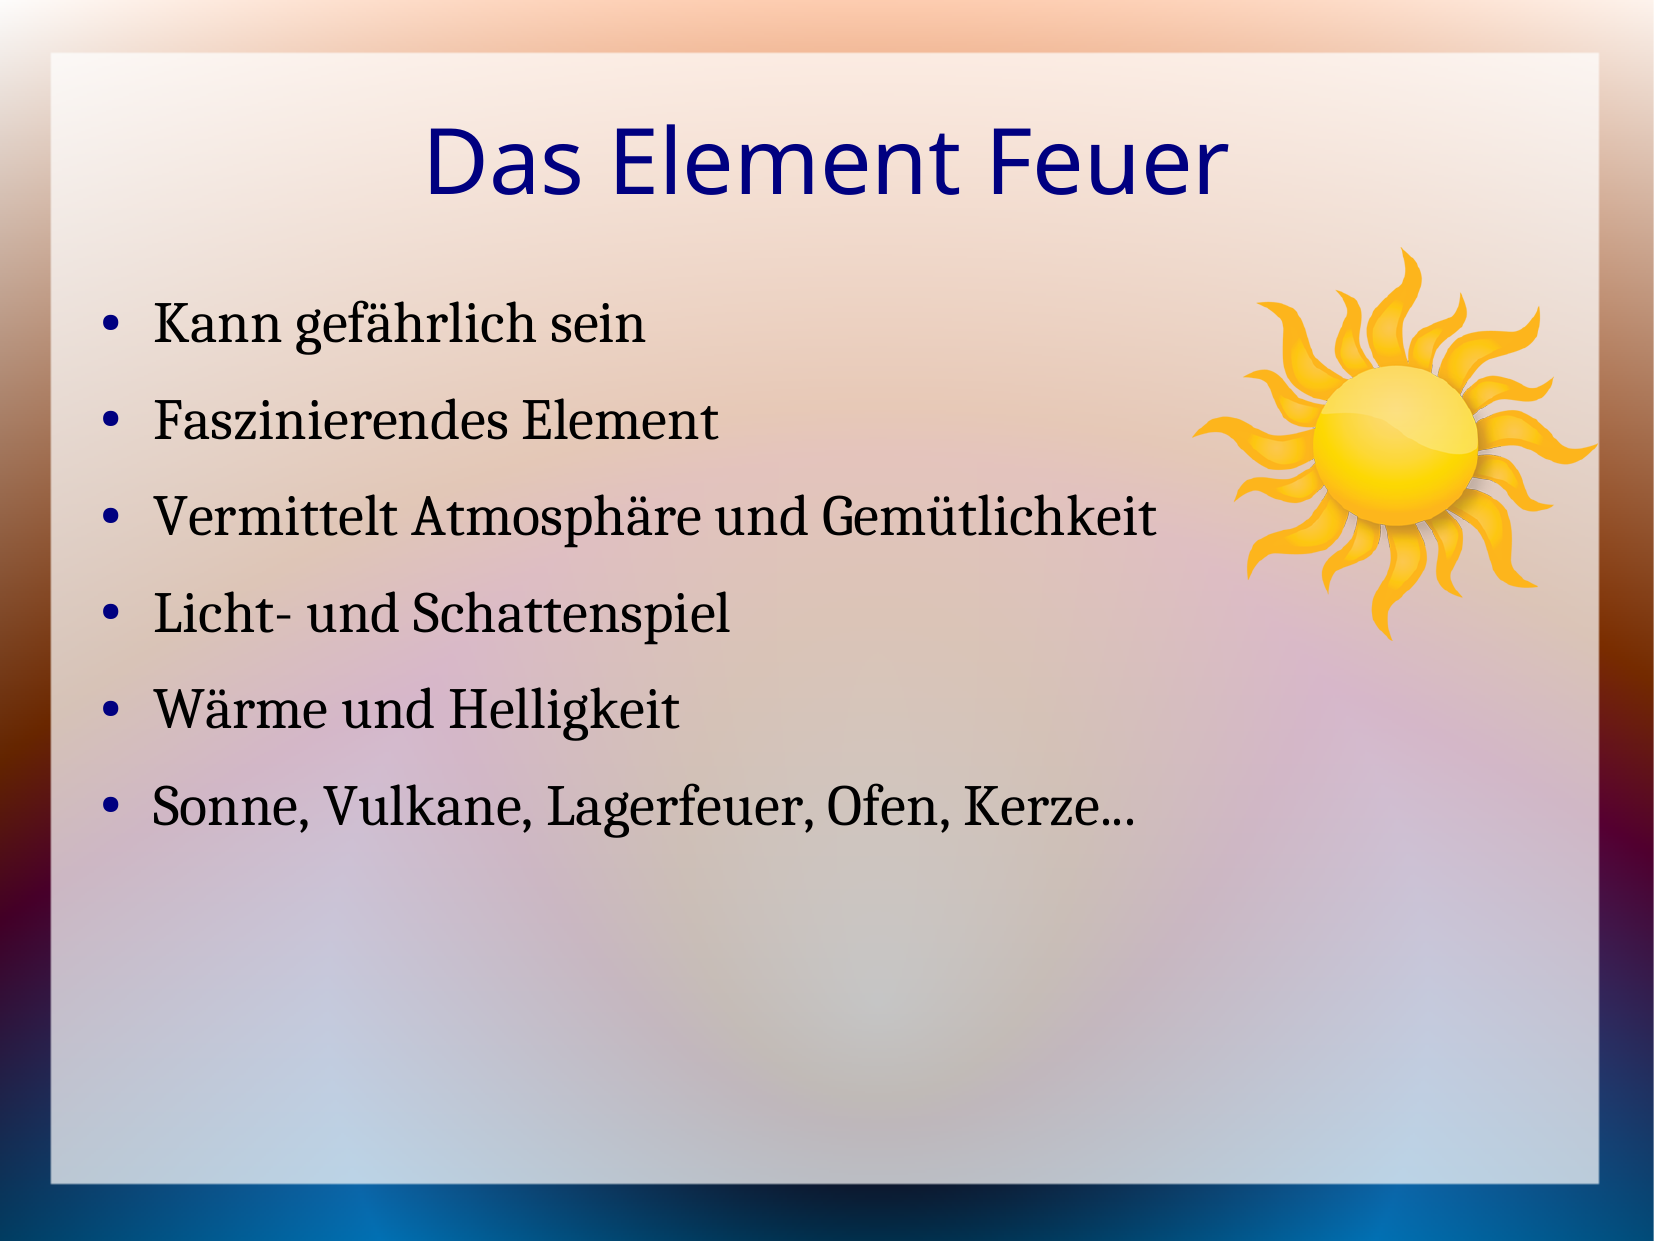

# Das Element Feuer
Kann gefährlich sein
Faszinierendes Element
Vermittelt Atmosphäre und Gemütlichkeit
Licht- und Schattenspiel
Wärme und Helligkeit
Sonne, Vulkane, Lagerfeuer, Ofen, Kerze...